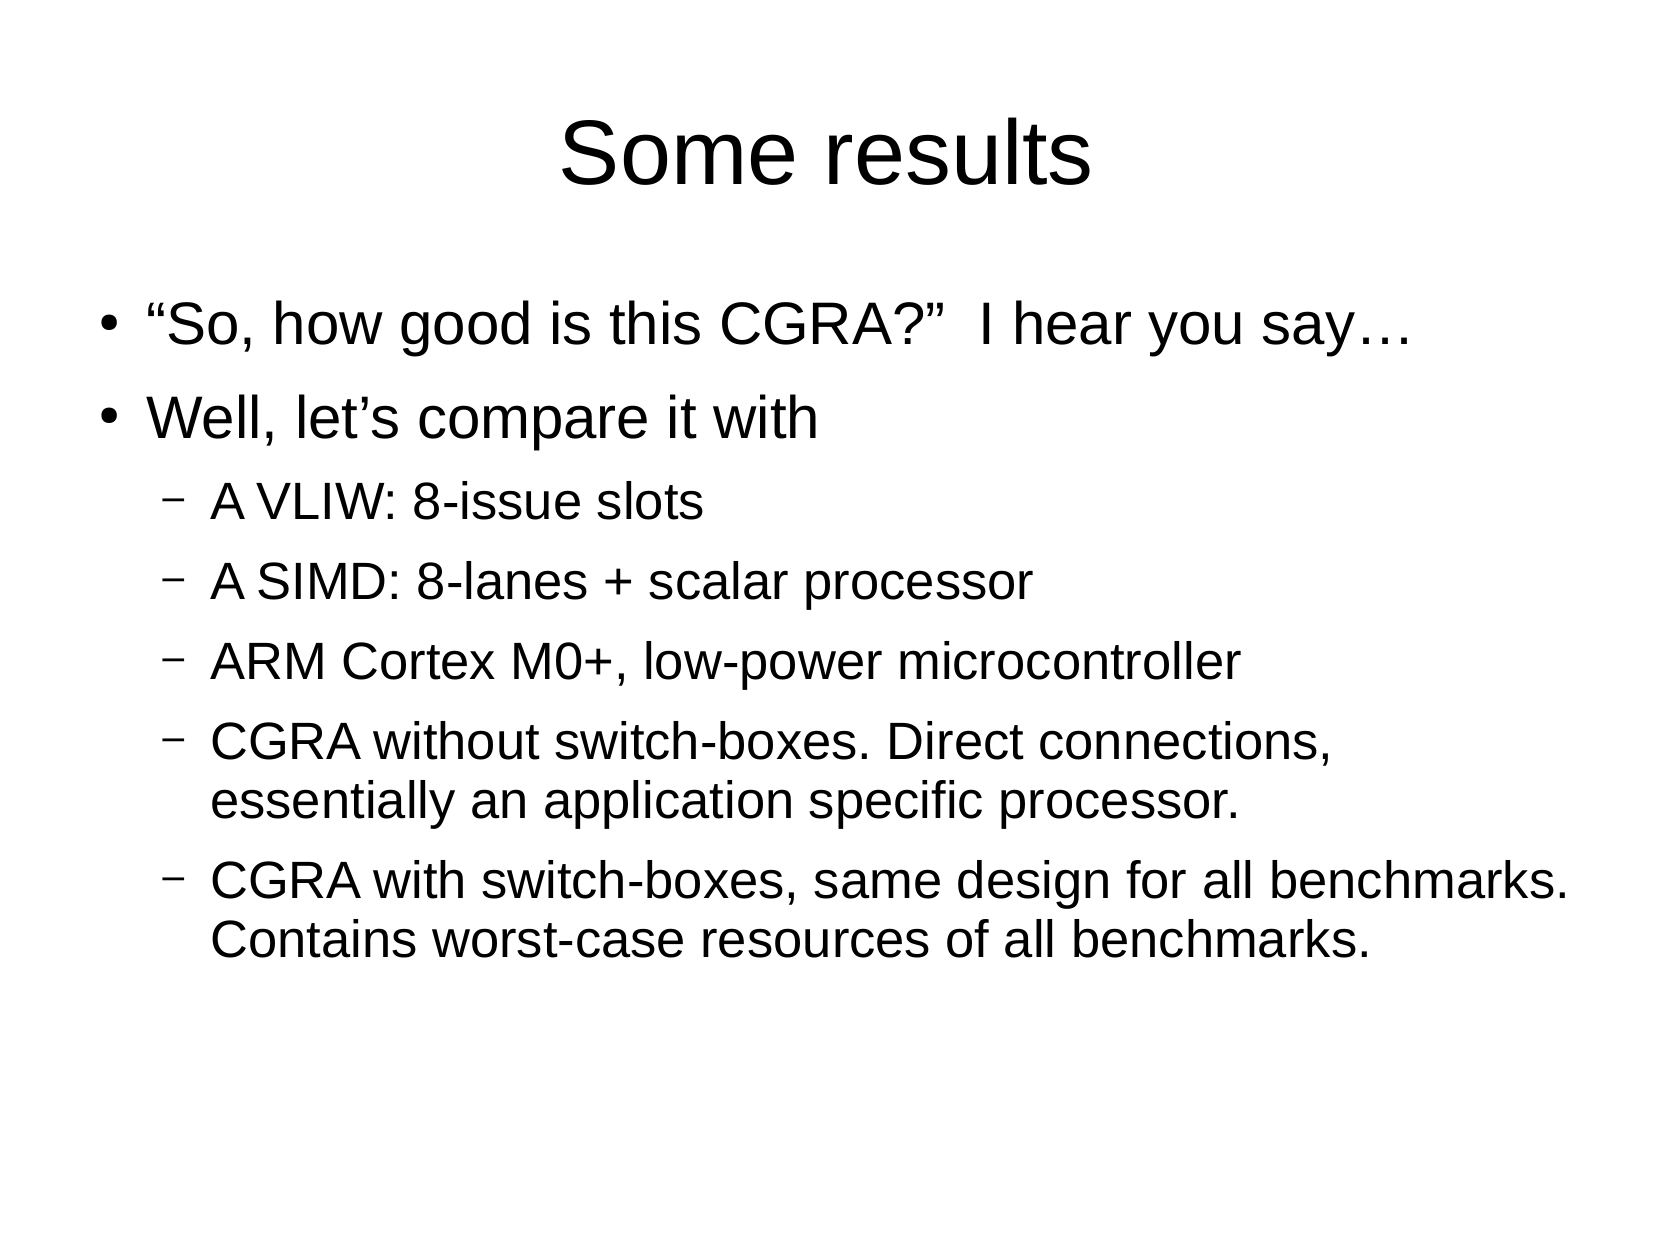

# Some results
“So, how good is this CGRA?” I hear you say…
Well, let’s compare it with
A VLIW: 8-issue slots
A SIMD: 8-lanes + scalar processor
ARM Cortex M0+, low-power microcontroller
CGRA without switch-boxes. Direct connections, essentially an application specific processor.
CGRA with switch-boxes, same design for all benchmarks. Contains worst-case resources of all benchmarks.